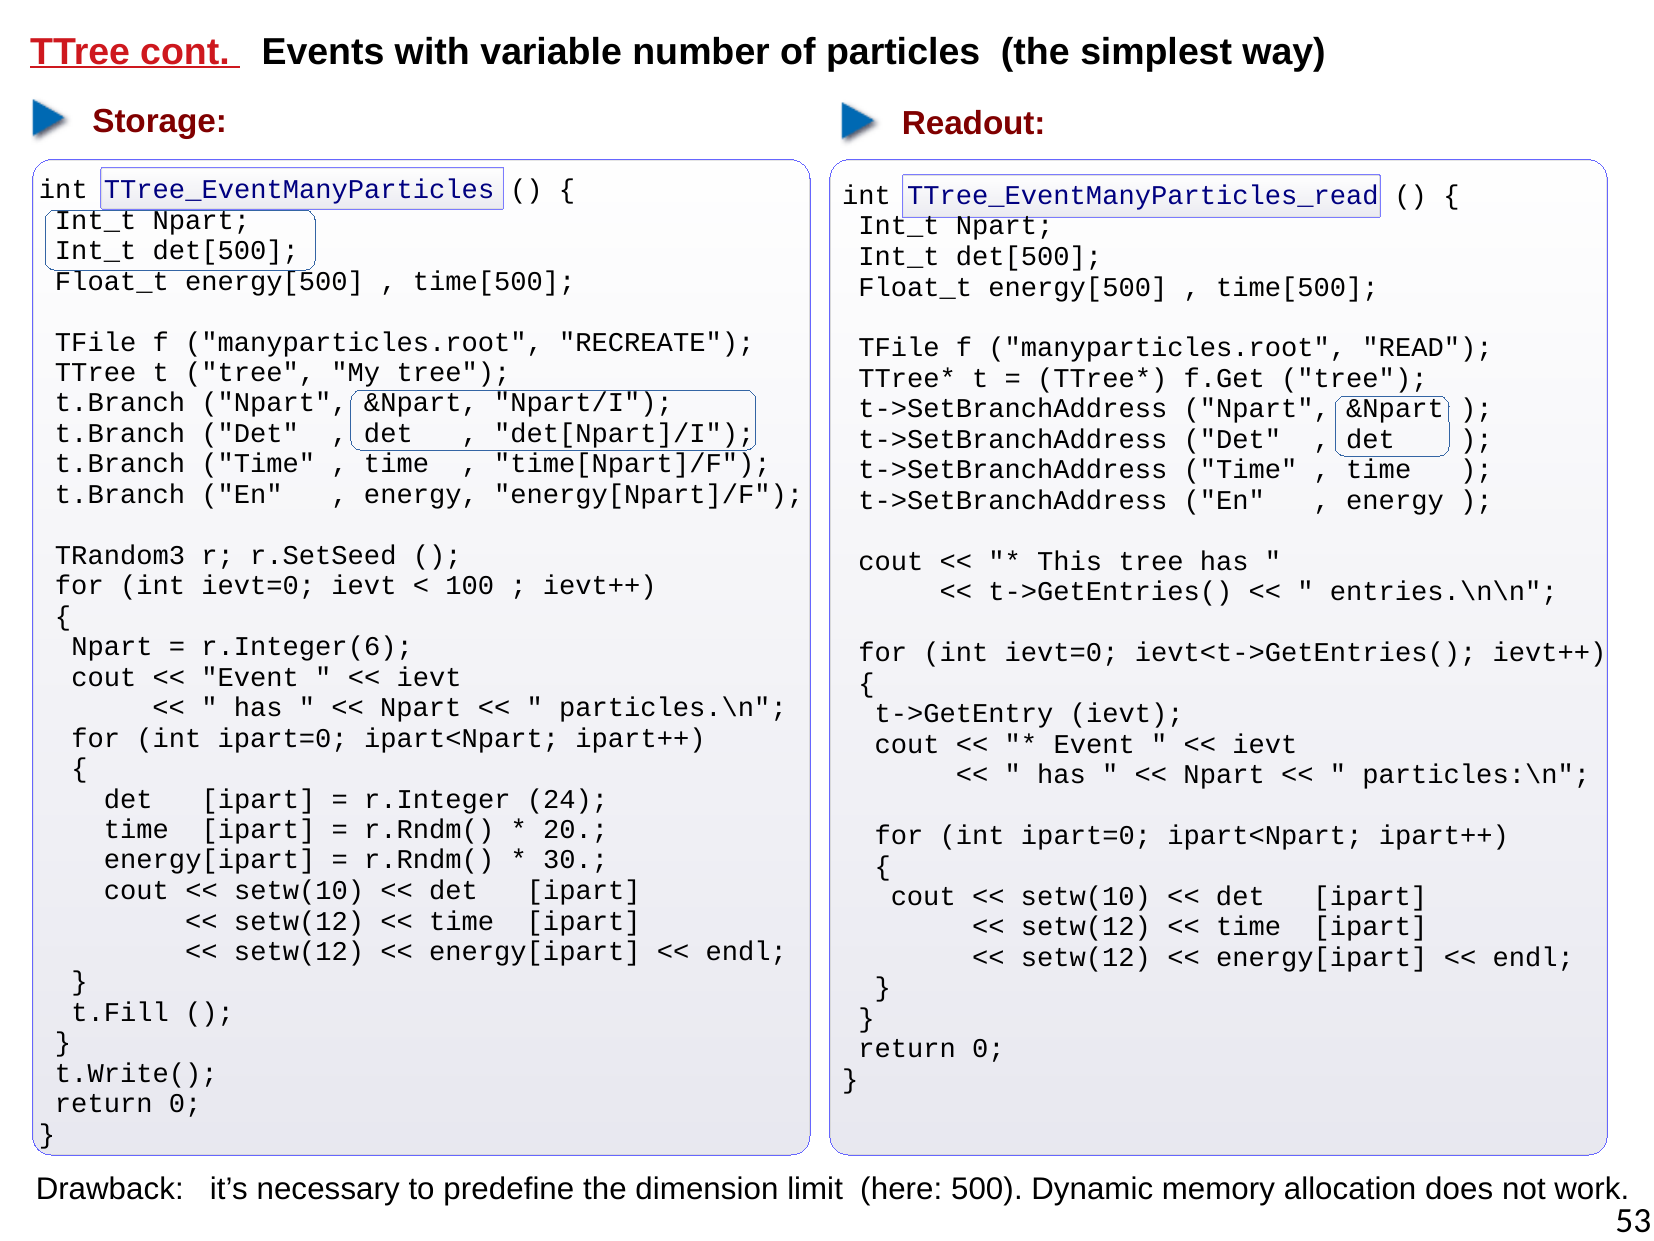

TTree cont. Events with variable number of particles (the simplest way)
 Storage:
 Readout:
int TTree_EventManyParticles () {
 Int_t Npart;
 Int_t det[500];
 Float_t energy[500] , time[500];
 TFile f ("manyparticles.root", "RECREATE");
 TTree t ("tree", "My tree");
 t.Branch ("Npart", &Npart, "Npart/I");
 t.Branch ("Det" , det , "det[Npart]/I");
 t.Branch ("Time" , time , "time[Npart]/F");
 t.Branch ("En" , energy, "energy[Npart]/F");
 TRandom3 r; r.SetSeed ();
 for (int ievt=0; ievt < 100 ; ievt++)
 {
 Npart = r.Integer(6);
 cout << "Event " << ievt
 << " has " << Npart << " particles.\n";
 for (int ipart=0; ipart<Npart; ipart++)
 {
 det [ipart] = r.Integer (24);
 time [ipart] = r.Rndm() * 20.;
 energy[ipart] = r.Rndm() * 30.;
 cout << setw(10) << det [ipart]
 << setw(12) << time [ipart]
 << setw(12) << energy[ipart] << endl;
 }
 t.Fill ();
 }
 t.Write();
 return 0;
}
int TTree_EventManyParticles_read () {
 Int_t Npart;
 Int_t det[500];
 Float_t energy[500] , time[500];
 TFile f ("manyparticles.root", "READ");
 TTree* t = (TTree*) f.Get ("tree");
 t->SetBranchAddress ("Npart", &Npart );
 t->SetBranchAddress ("Det" , det );
 t->SetBranchAddress ("Time" , time );
 t->SetBranchAddress ("En" , energy );
 cout << "* This tree has "
 << t->GetEntries() << " entries.\n\n";
 for (int ievt=0; ievt<t->GetEntries(); ievt++)
 {
 t->GetEntry (ievt);
 cout << "* Event " << ievt
 << " has " << Npart << " particles:\n";
 for (int ipart=0; ipart<Npart; ipart++)
 {
 cout << setw(10) << det [ipart]
 << setw(12) << time [ipart]
 << setw(12) << energy[ipart] << endl;
 }
 }
 return 0;
}
Drawback: it’s necessary to predefine the dimension limit (here: 500). Dynamic memory allocation does not work.